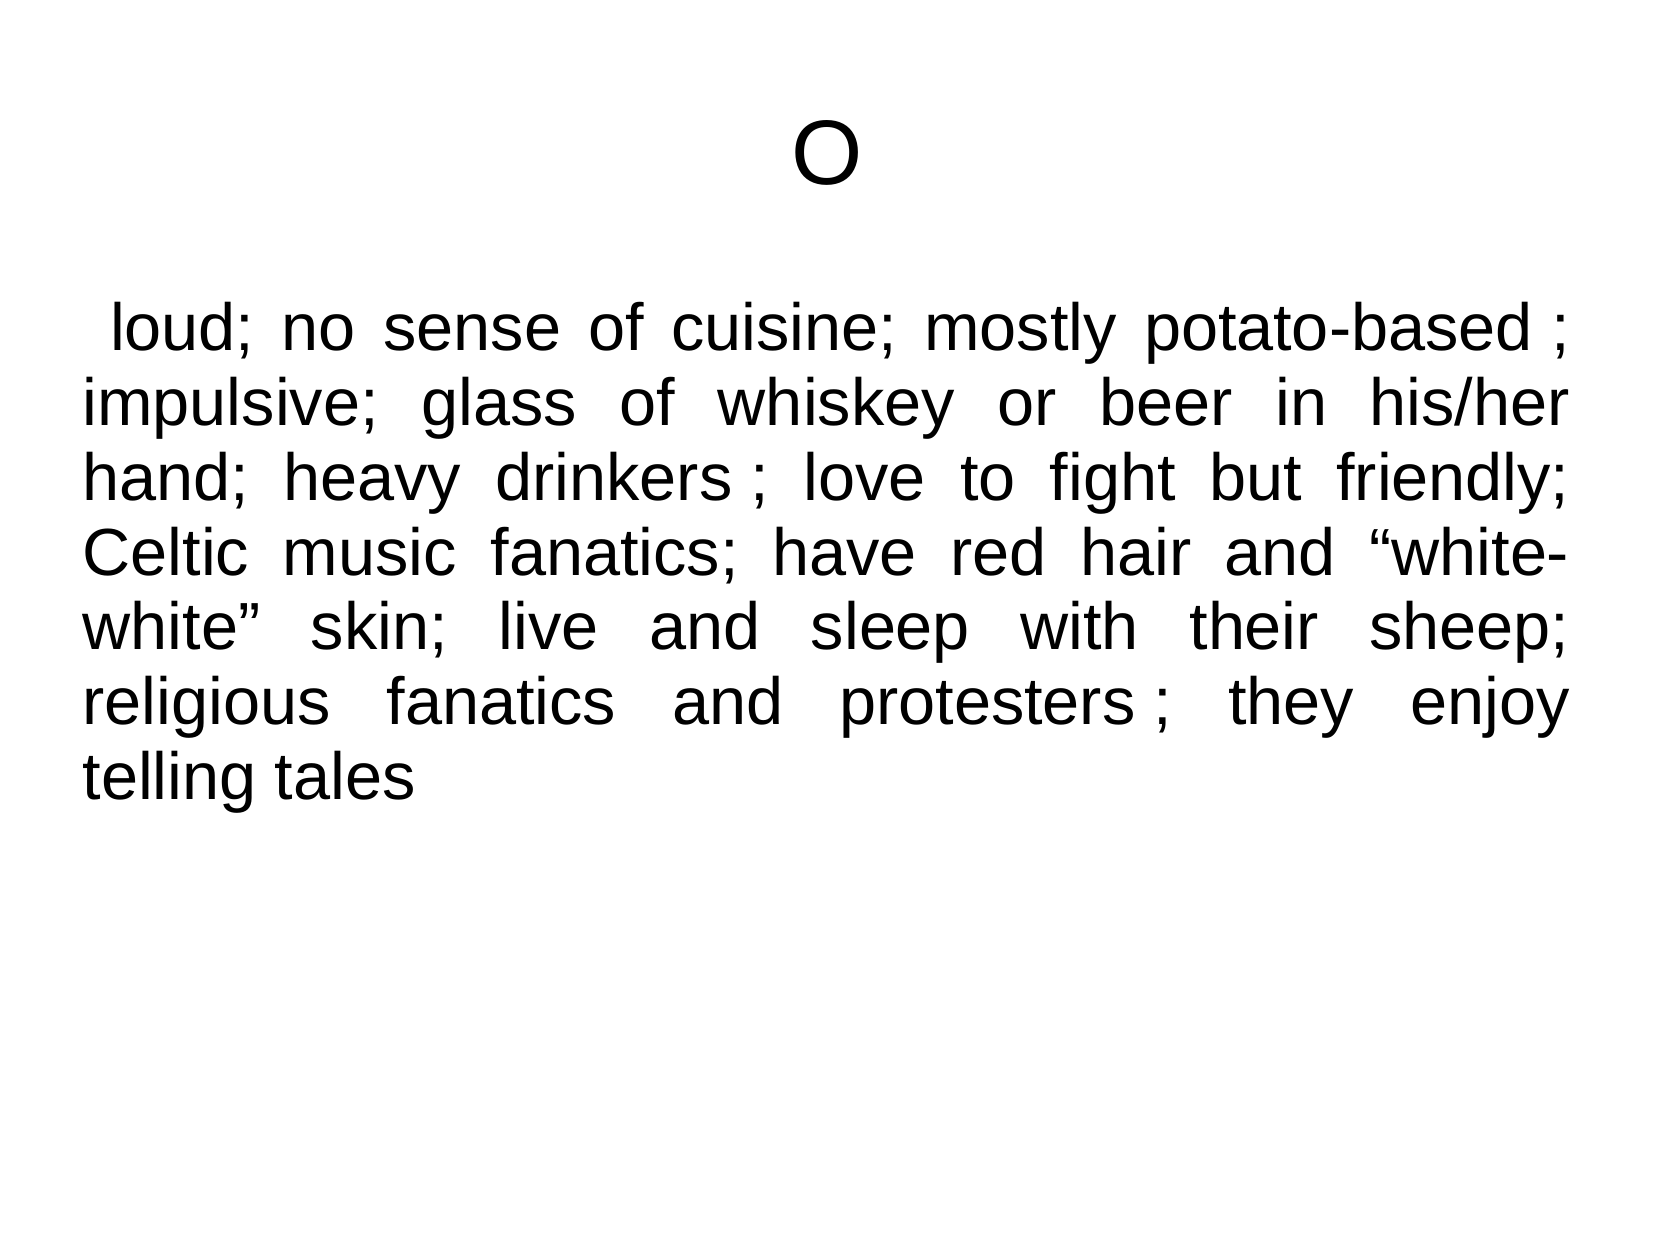

# O
 loud; no sense of cuisine; mostly potato-based ; impulsive; glass of whiskey or beer in his/her hand; heavy drinkers ; love to fight but friendly; Celtic music fanatics; have red hair and “white-white” skin; live and sleep with their sheep; religious fanatics and protesters ; they enjoy telling tales